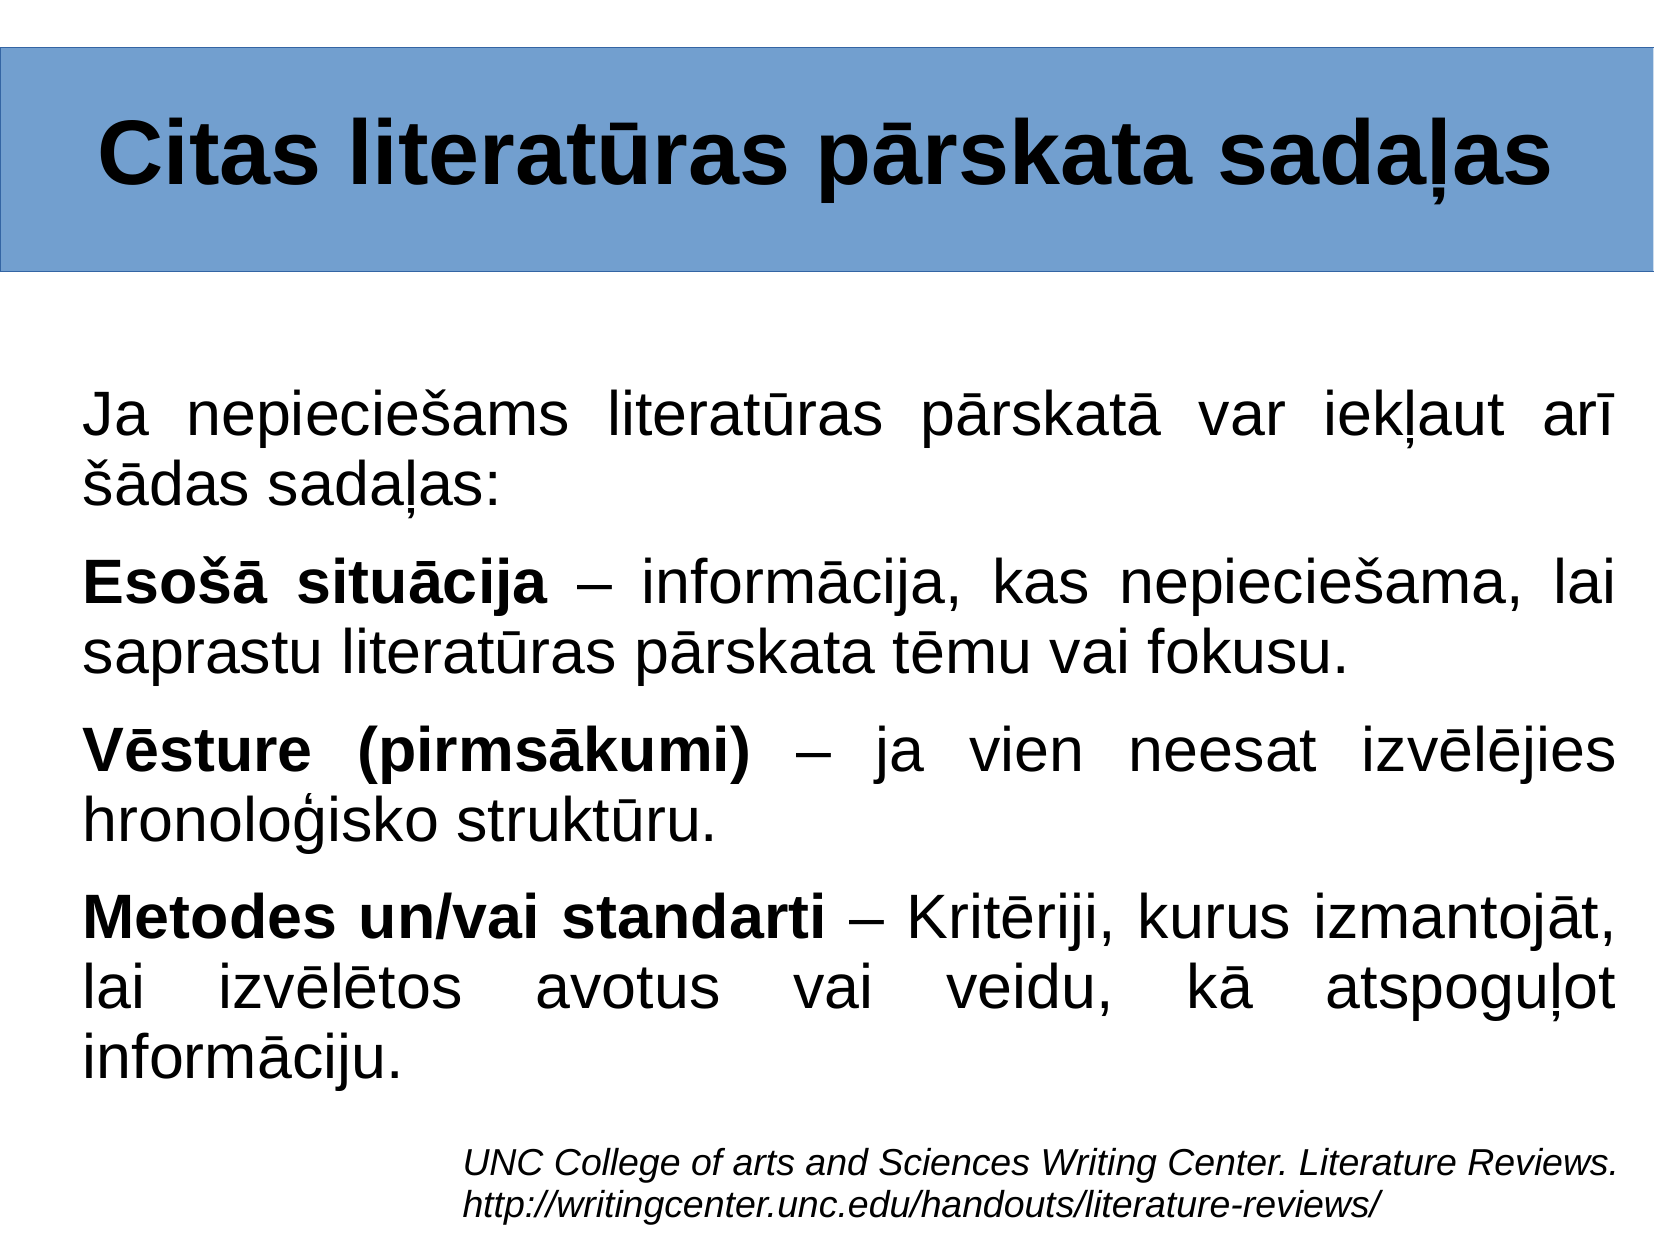

# Citas literatūras pārskata sadaļas
Ja nepieciešams literatūras pārskatā var iekļaut arī šādas sadaļas:
Esošā situācija – informācija, kas nepieciešama, lai saprastu literatūras pārskata tēmu vai fokusu.
Vēsture (pirmsākumi) – ja vien neesat izvēlējies hronoloģisko struktūru.
Metodes un/vai standarti – Kritēriji, kurus izmantojāt, lai izvēlētos avotus vai veidu, kā atspoguļot informāciju.
UNC College of arts and Sciences Writing Center. Literature Reviews.
http://writingcenter.unc.edu/handouts/literature-reviews/